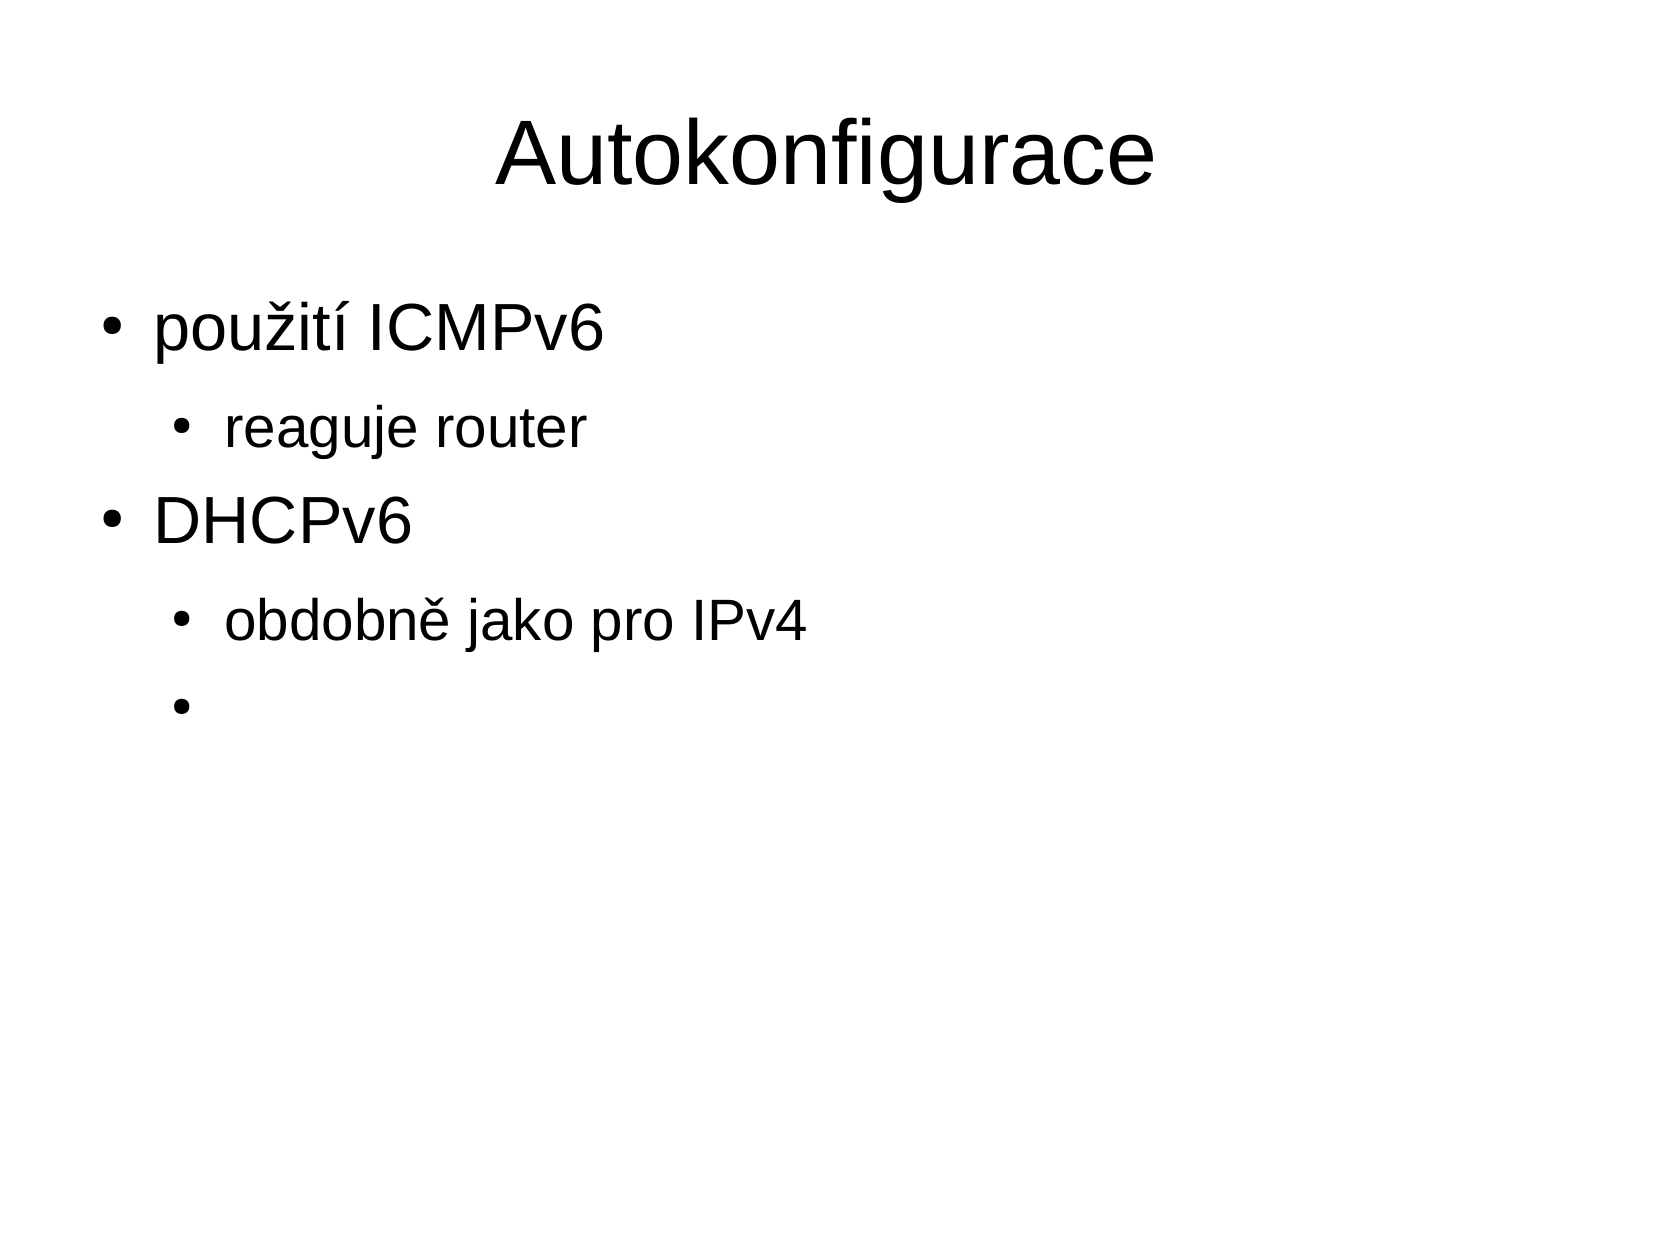

# Autokonfigurace
použití ICMPv6
reaguje router
DHCPv6
obdobně jako pro IPv4